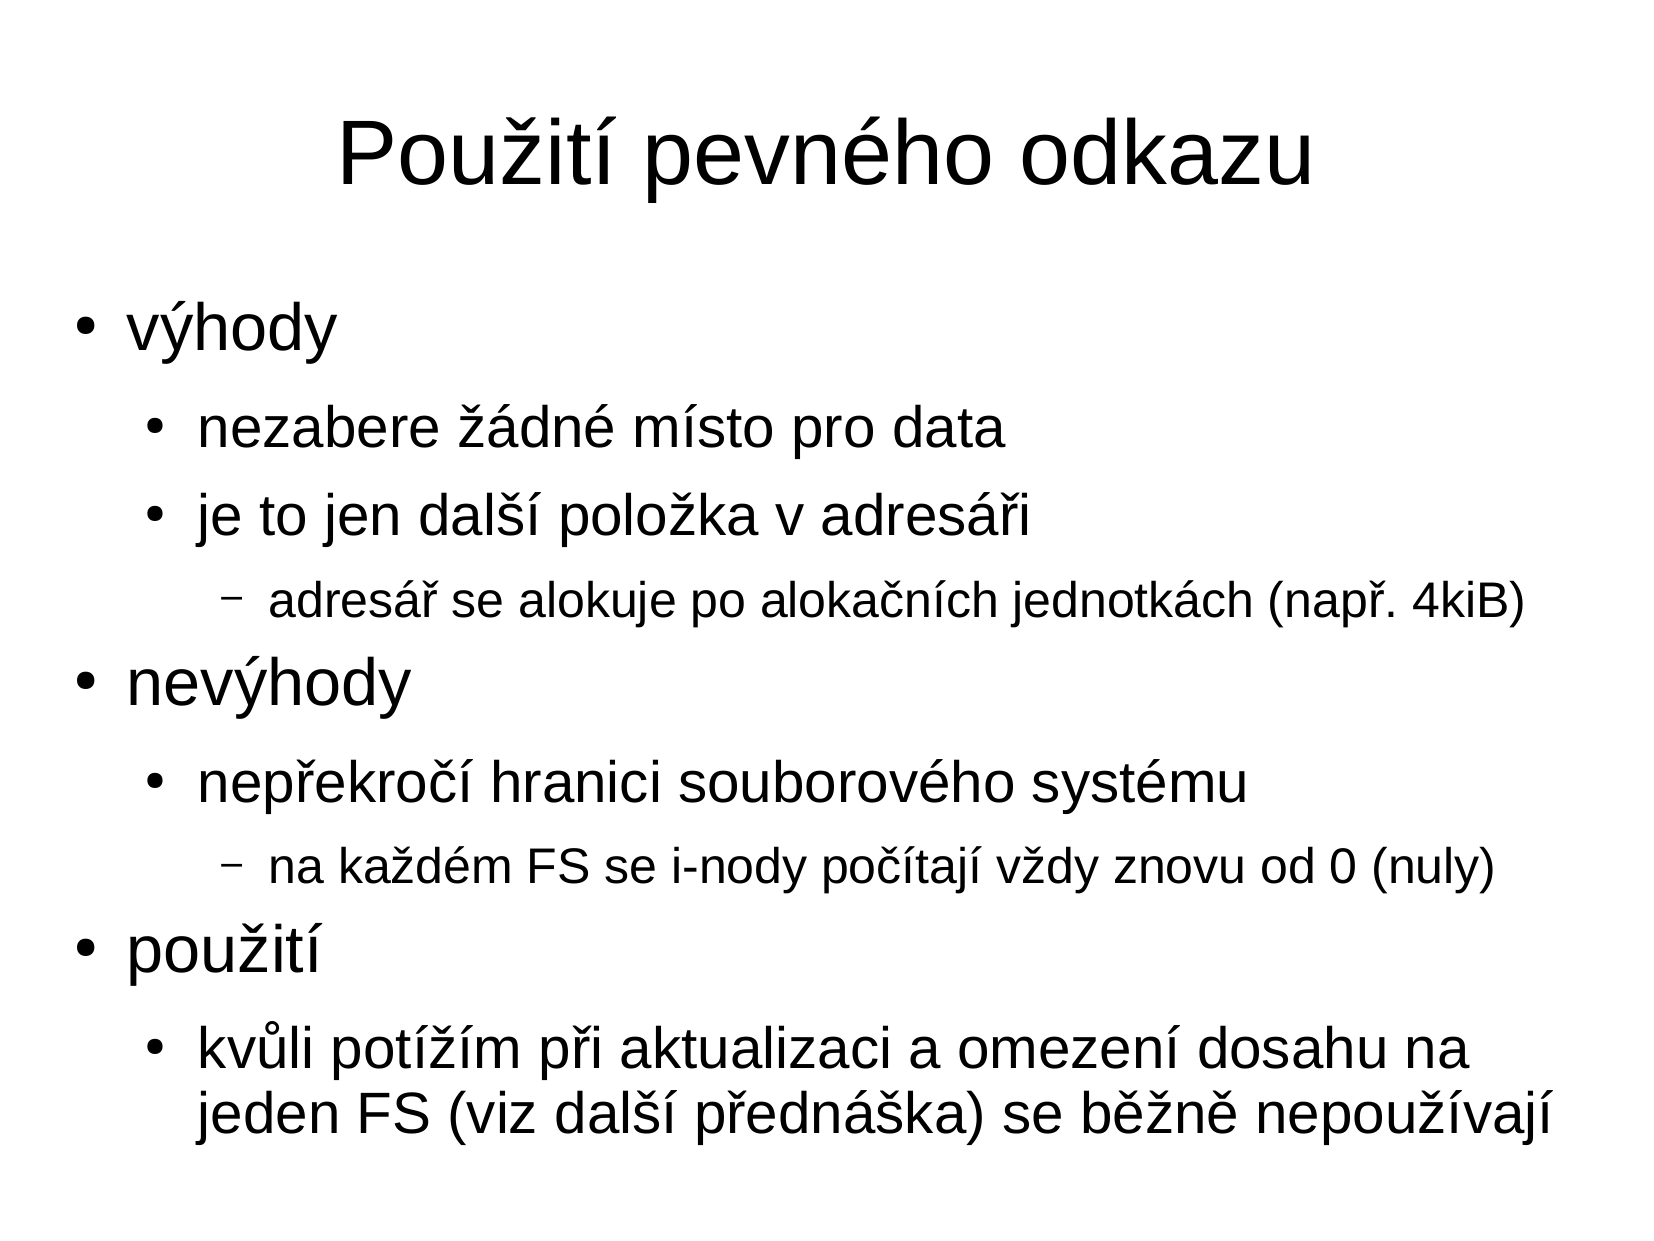

# Použití pevného odkazu
výhody
nezabere žádné místo pro data
je to jen další položka v adresáři
adresář se alokuje po alokačních jednotkách (např. 4kiB)
nevýhody
nepřekročí hranici souborového systému
na každém FS se i-nody počítají vždy znovu od 0 (nuly)
použití
kvůli potížím při aktualizaci a omezení dosahu na jeden FS (viz další přednáška) se běžně nepoužívají